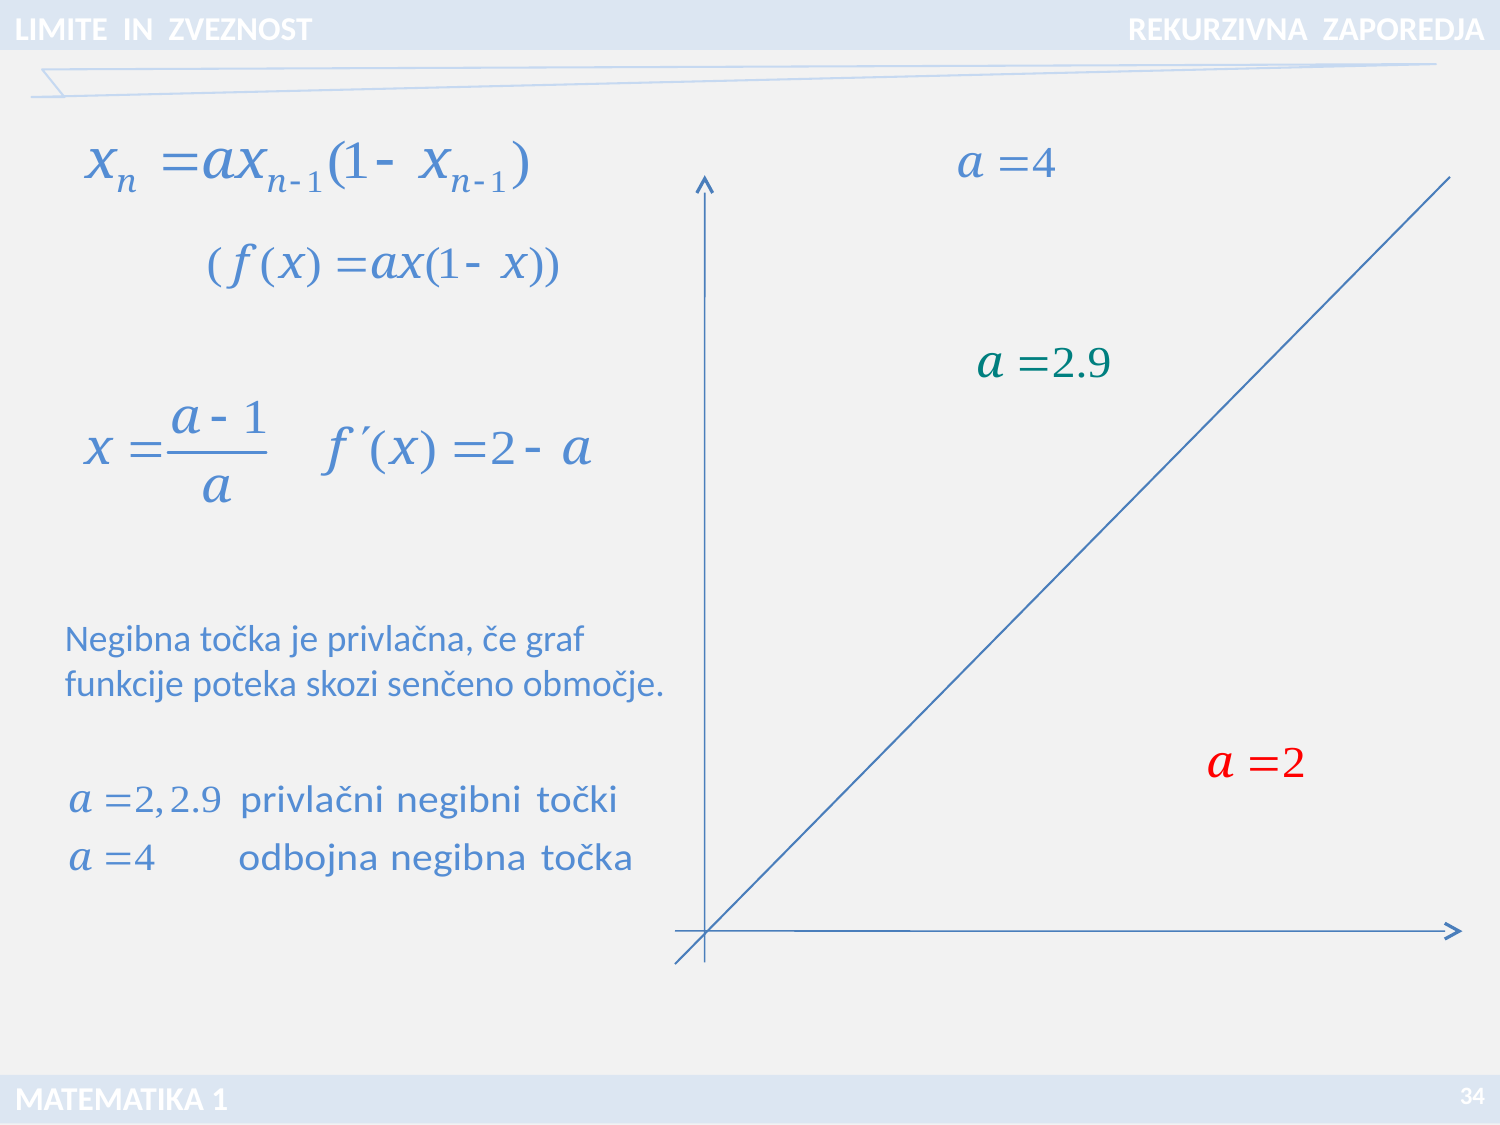

LIMITE IN ZVEZNOST
REKURZIVNA ZAPOREDJA
Negibna točka je privlačna, če graf funkcije poteka skozi senčeno območje.
MATEMATIKA 1